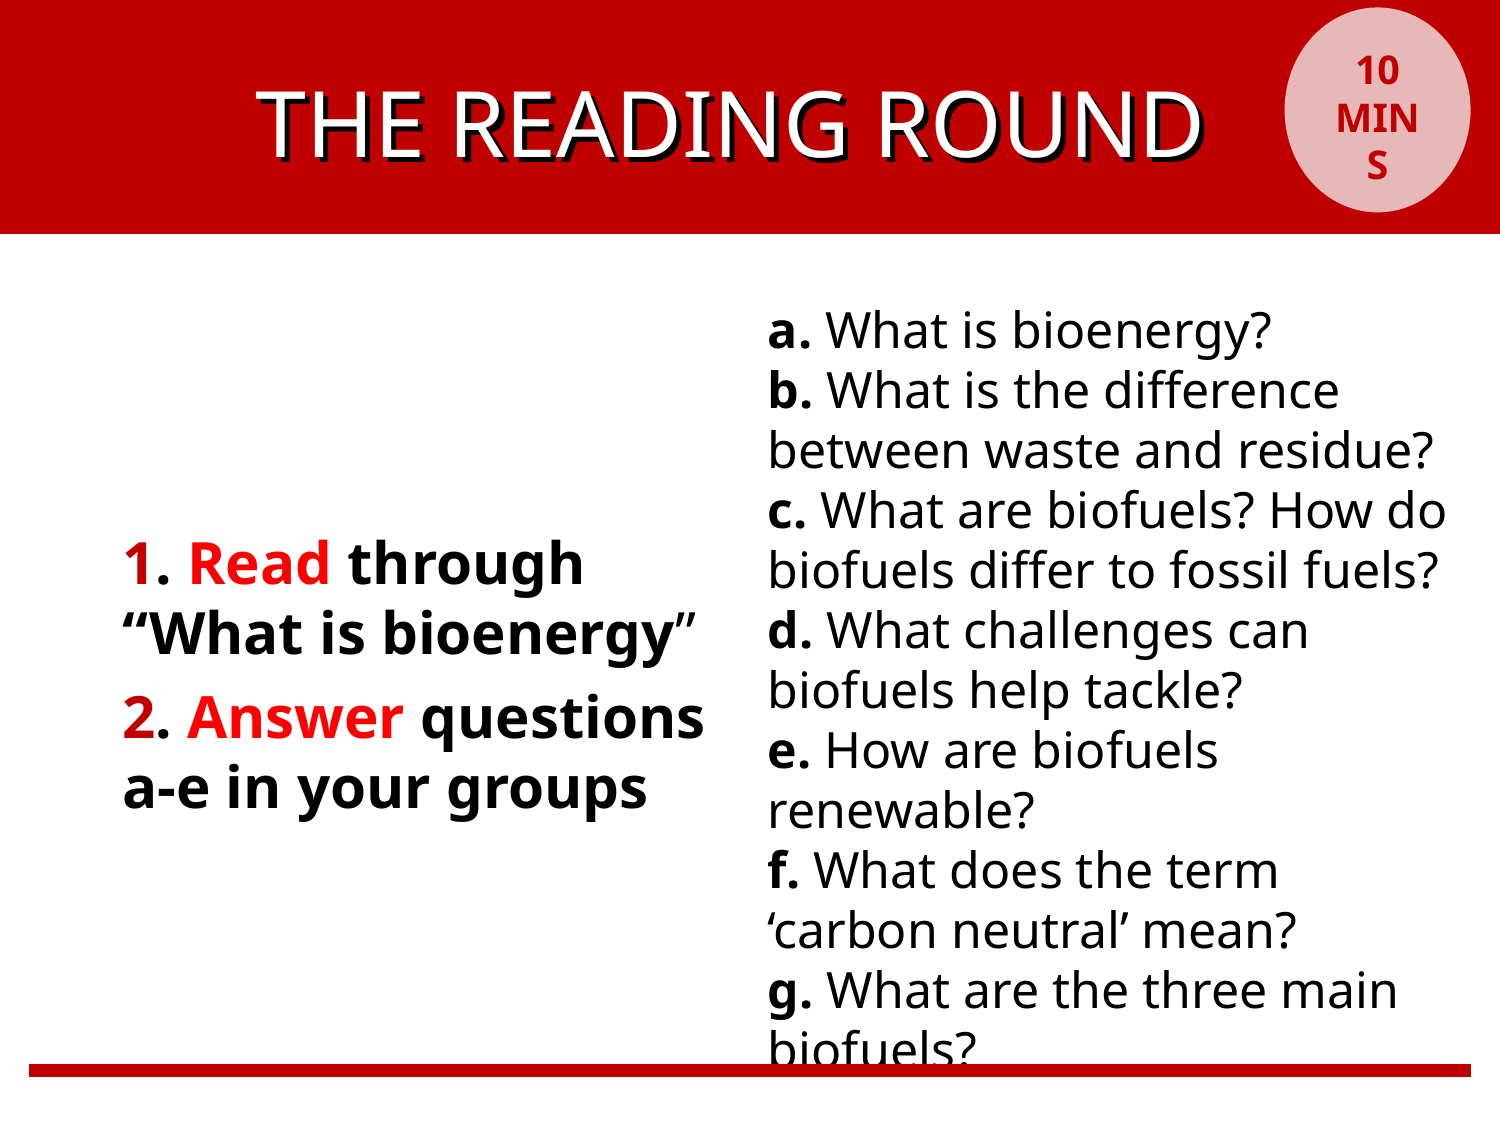

10 MINS
# The Reading Round
a. What is bioenergy?
b. What is the difference between waste and residue?
c. What are biofuels? How do biofuels differ to fossil fuels?
d. What challenges can biofuels help tackle?
e. How are biofuels renewable?
f. What does the term ‘carbon neutral’ mean?
g. What are the three main biofuels?
1. Read through “What is bioenergy”
2. Answer questions a-e in your groups